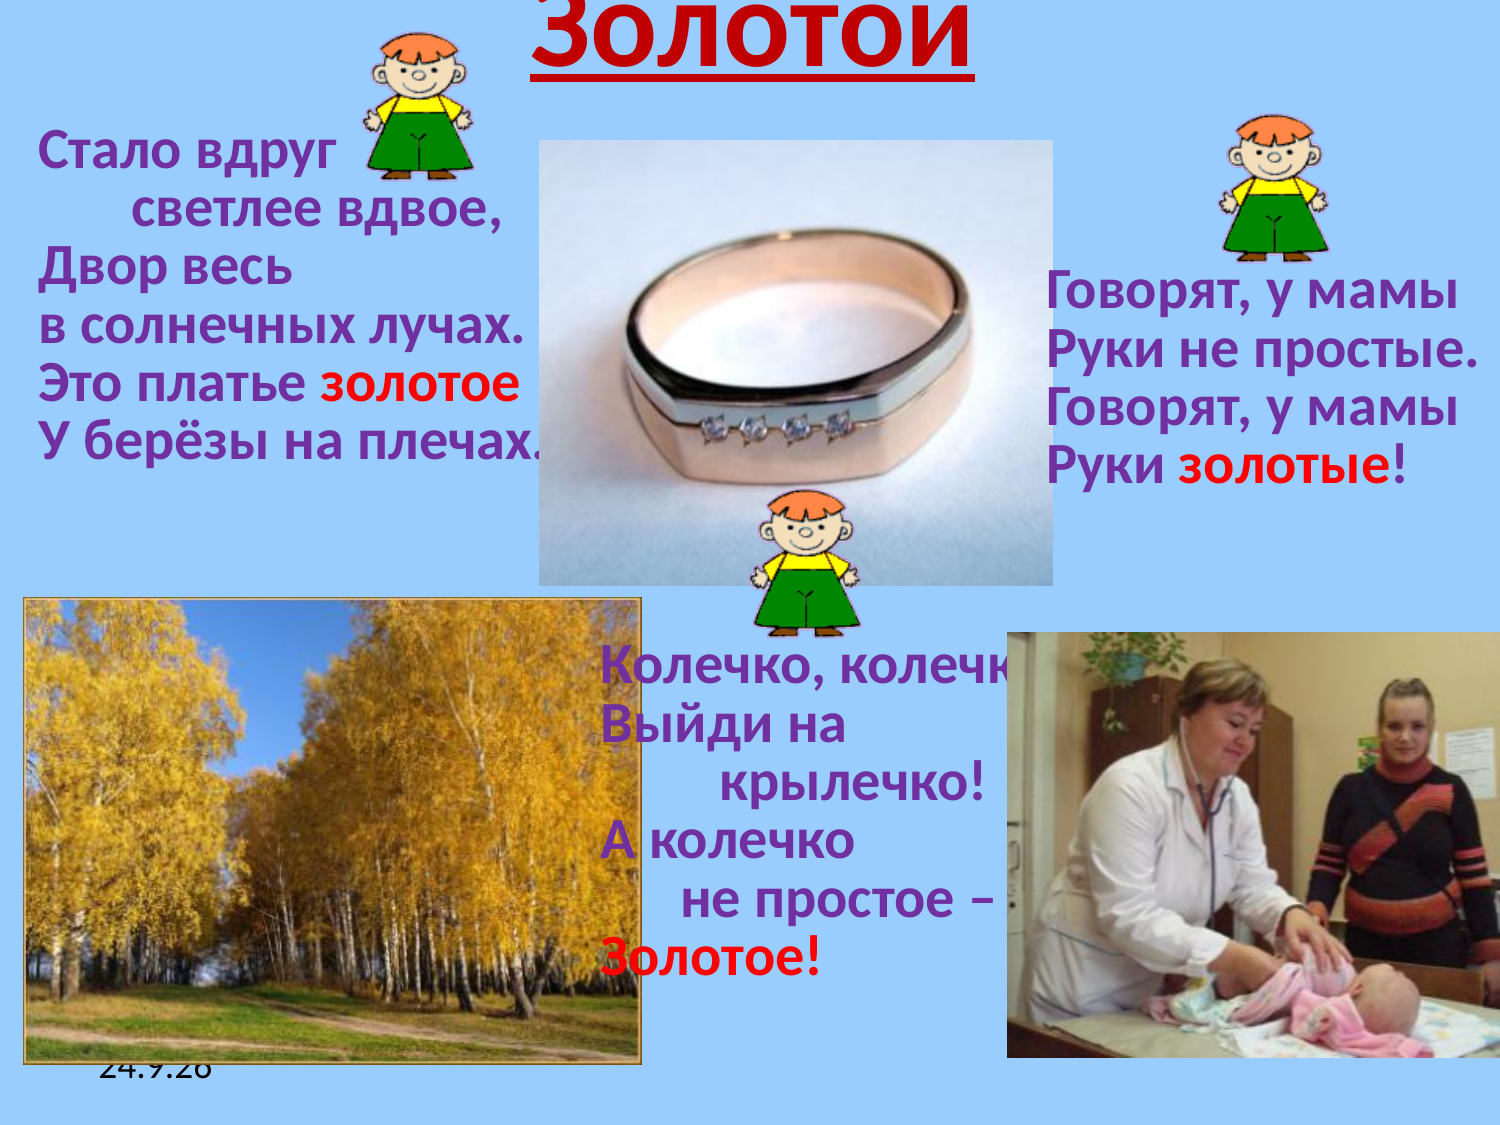

Золотой
Стало вдруг
 светлее вдвое,
Двор весь
в солнечных лучах.
Это платье золотое
У берёзы на плечах.
Говорят, у мамы
Руки не простые.
Говорят, у мамы
Руки золотые!
Колечко, колечко,
Выйди на
 крылечко!
А колечко
 не простое –
Золотое!